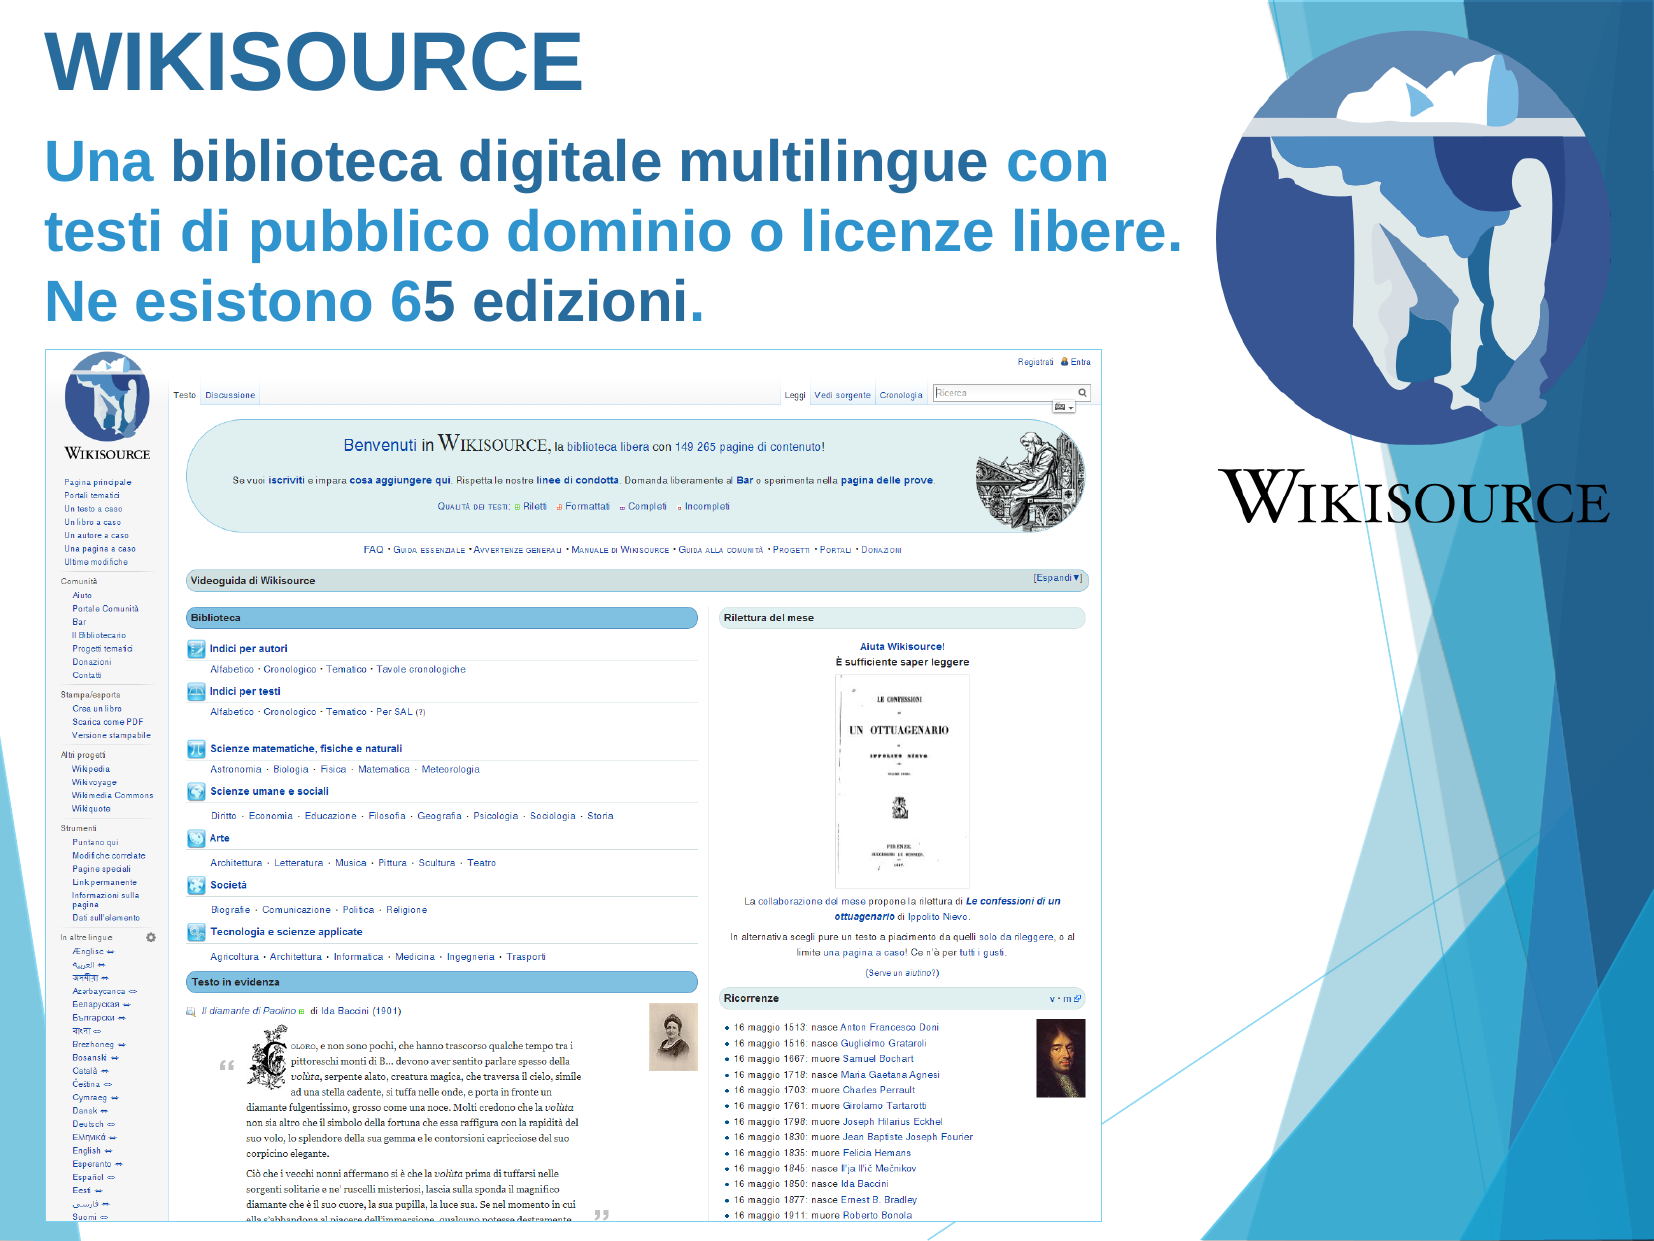

WIKISOURCE
Una biblioteca digitale multilingue con
testi di pubblico dominio o licenze libere.
Ne esistono 65 edizioni.